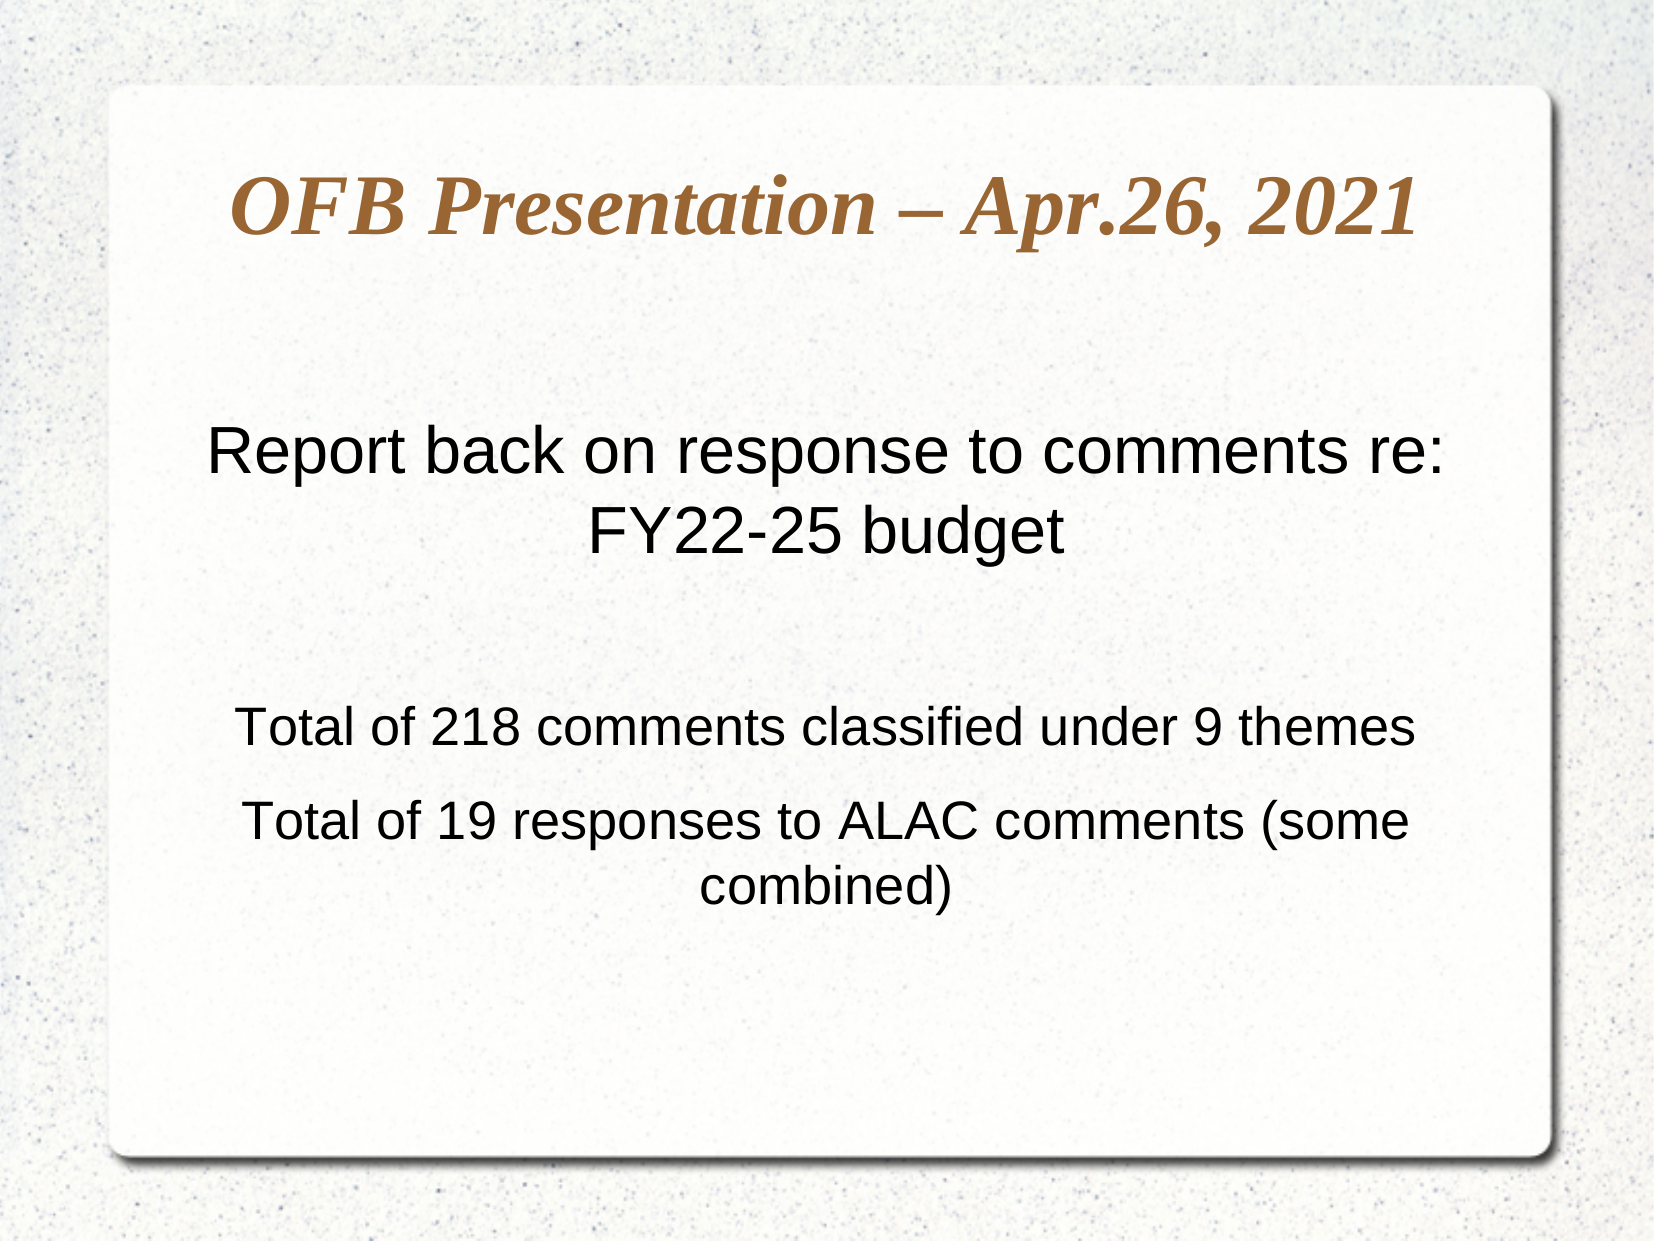

# OFB Presentation – Apr.26, 2021
Report back on response to comments re: FY22-25 budget
Total of 218 comments classified under 9 themes
Total of 19 responses to ALAC comments (some combined)